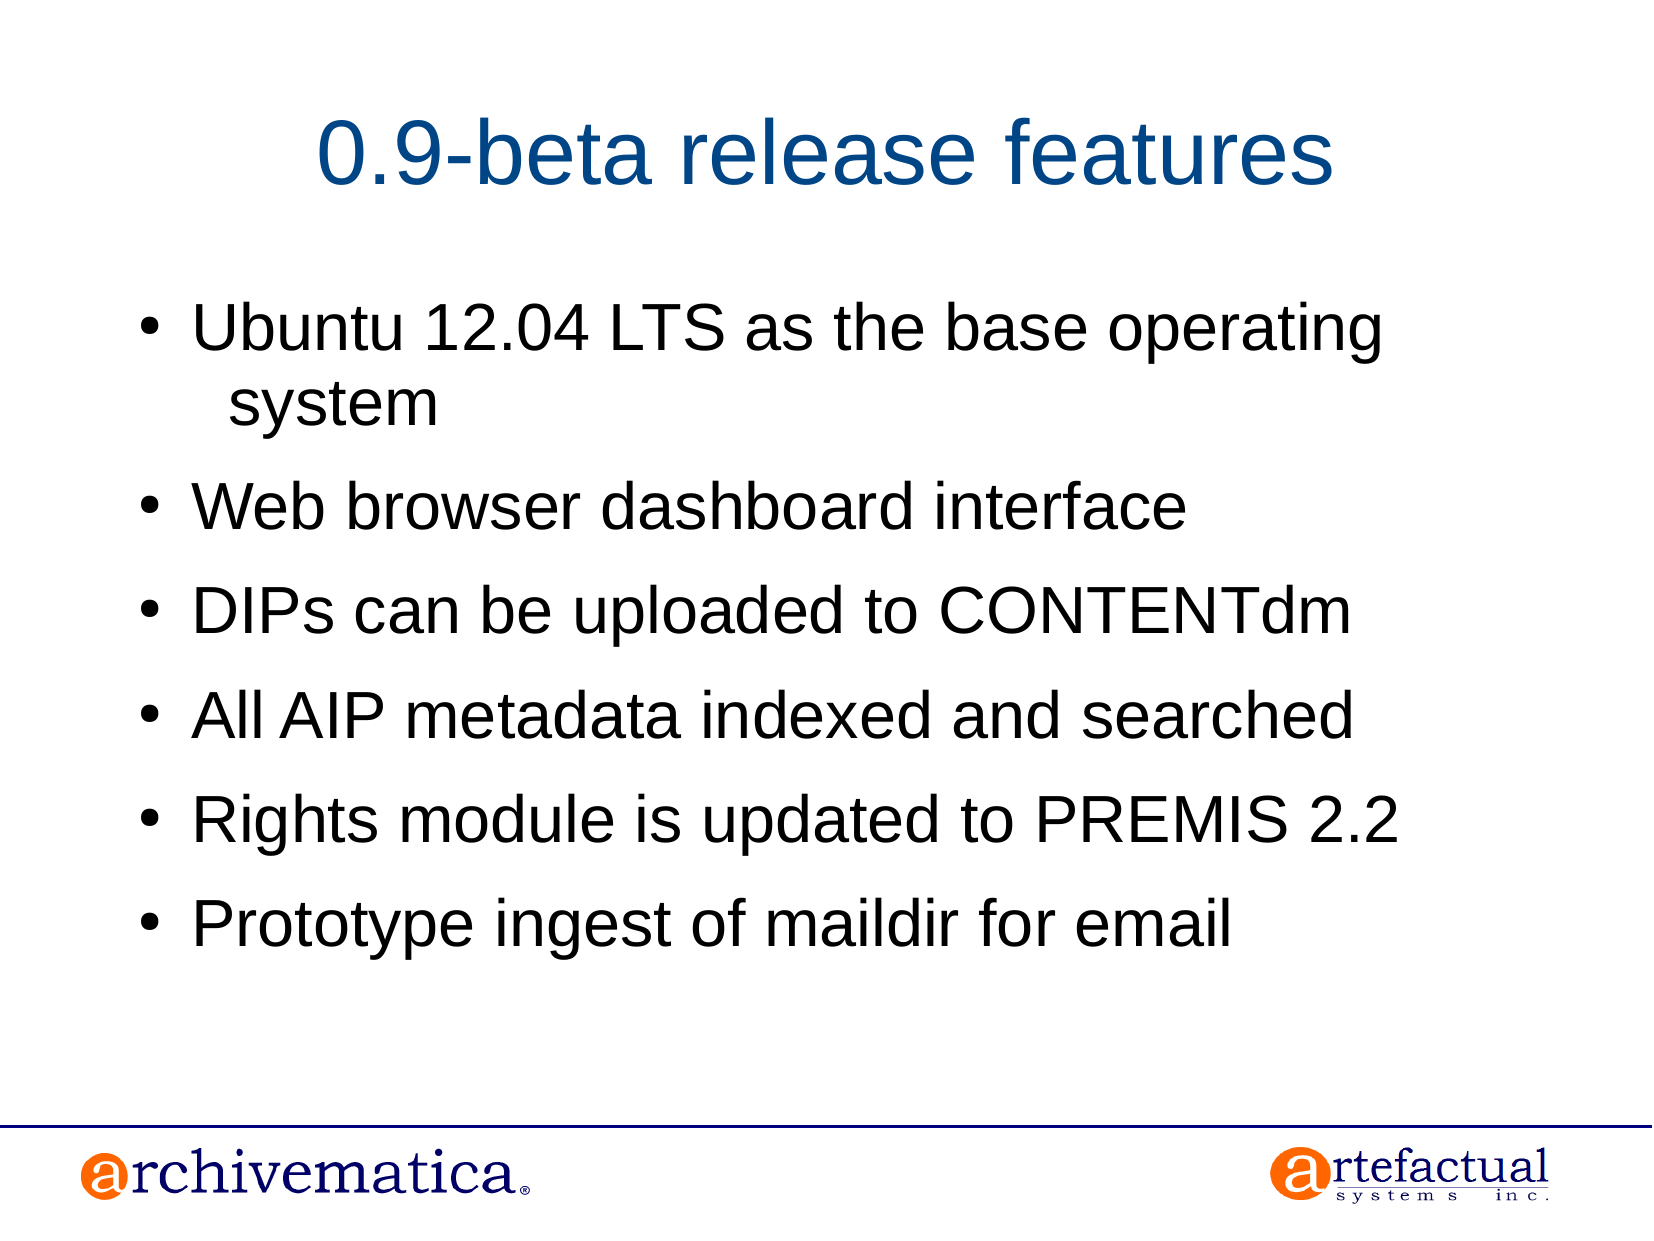

# 0.9-beta release features
Ubuntu 12.04 LTS as the base operating system
Web browser dashboard interface
DIPs can be uploaded to CONTENTdm
All AIP metadata indexed and searched
Rights module is updated to PREMIS 2.2
Prototype ingest of maildir for email